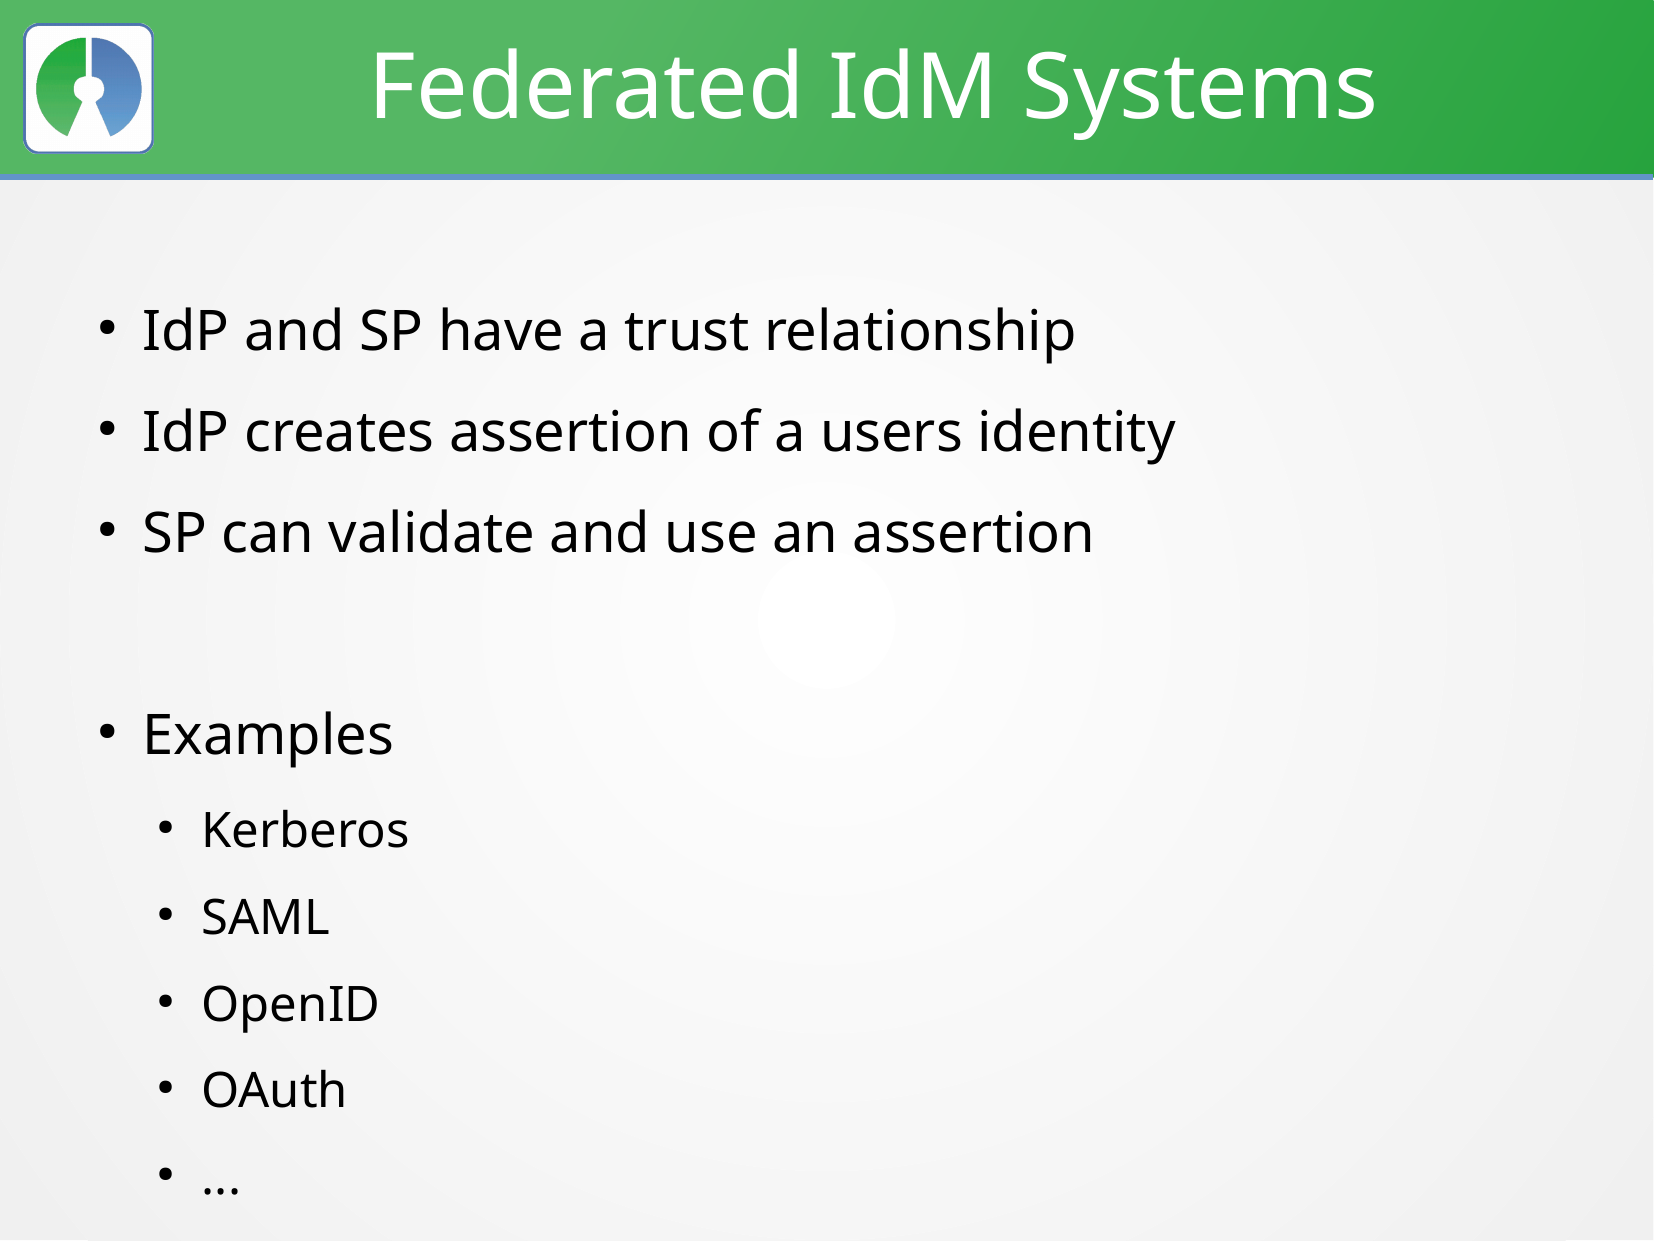

# Federated IdM Systems
IdP and SP have a trust relationship
IdP creates assertion of a users identity
SP can validate and use an assertion
Examples
Kerberos
SAML
OpenID
OAuth
...